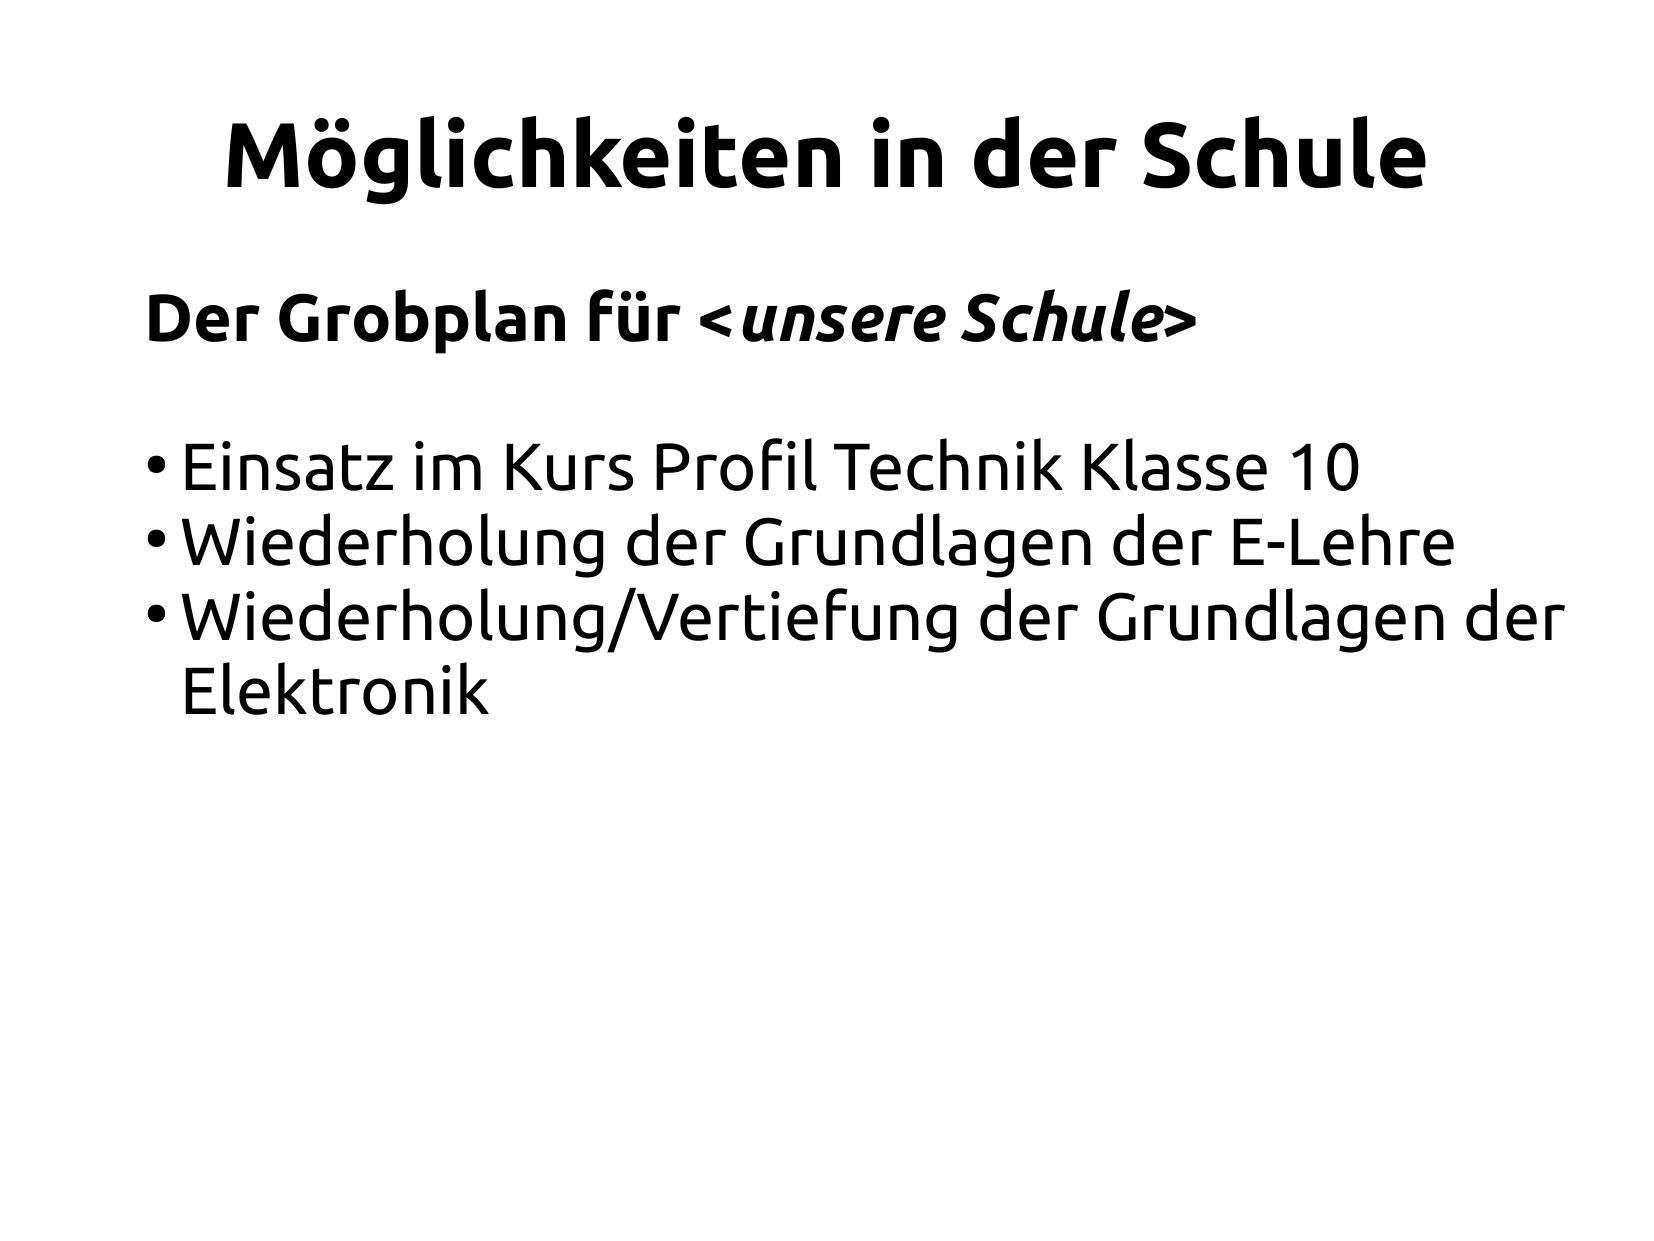

# Möglichkeiten in der Schule
Der Grobplan für <unsere Schule>
Einsatz im Kurs Profil Technik Klasse 10
Wiederholung der Grundlagen der E-Lehre
Wiederholung/Vertiefung der Grundlagen der Elektronik